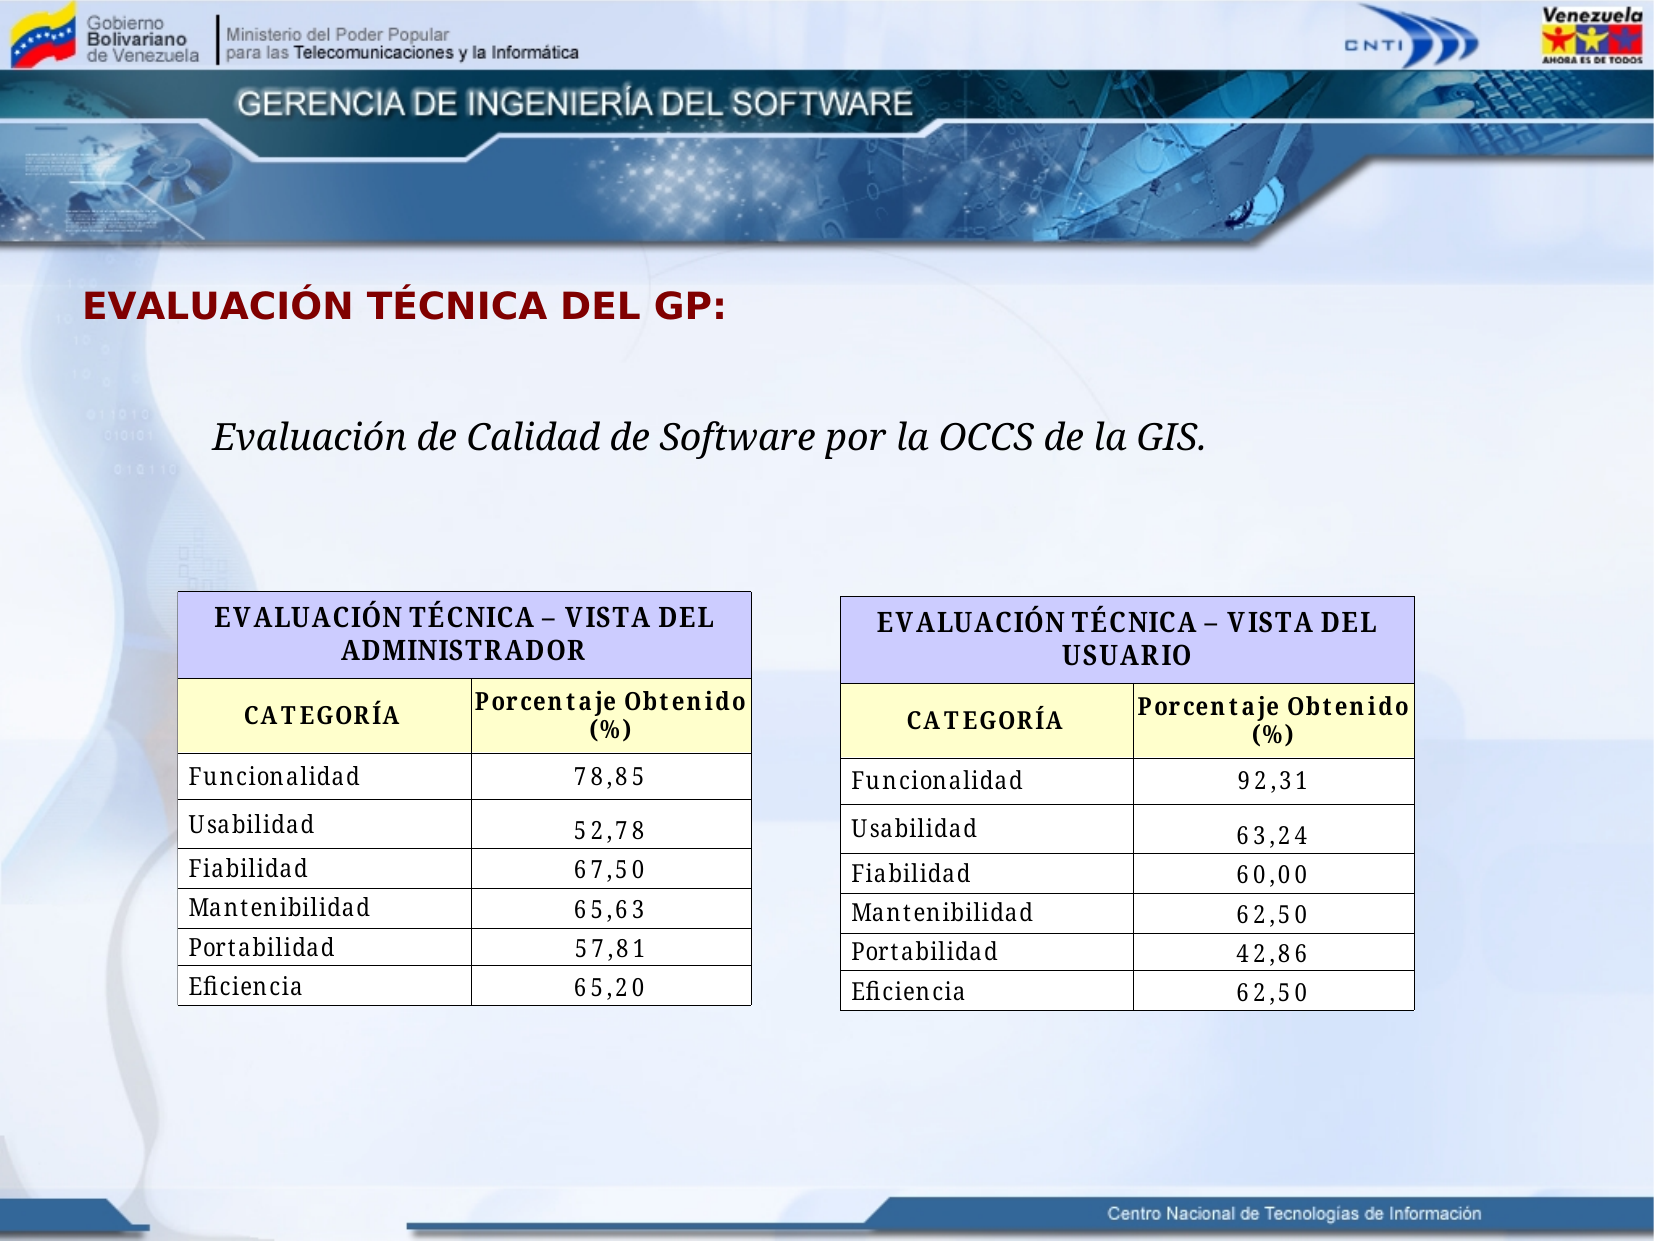

EVALUACIÓN TÉCNICA DEL GP:
# Evaluación de Calidad de Software por la OCCS de la GIS.